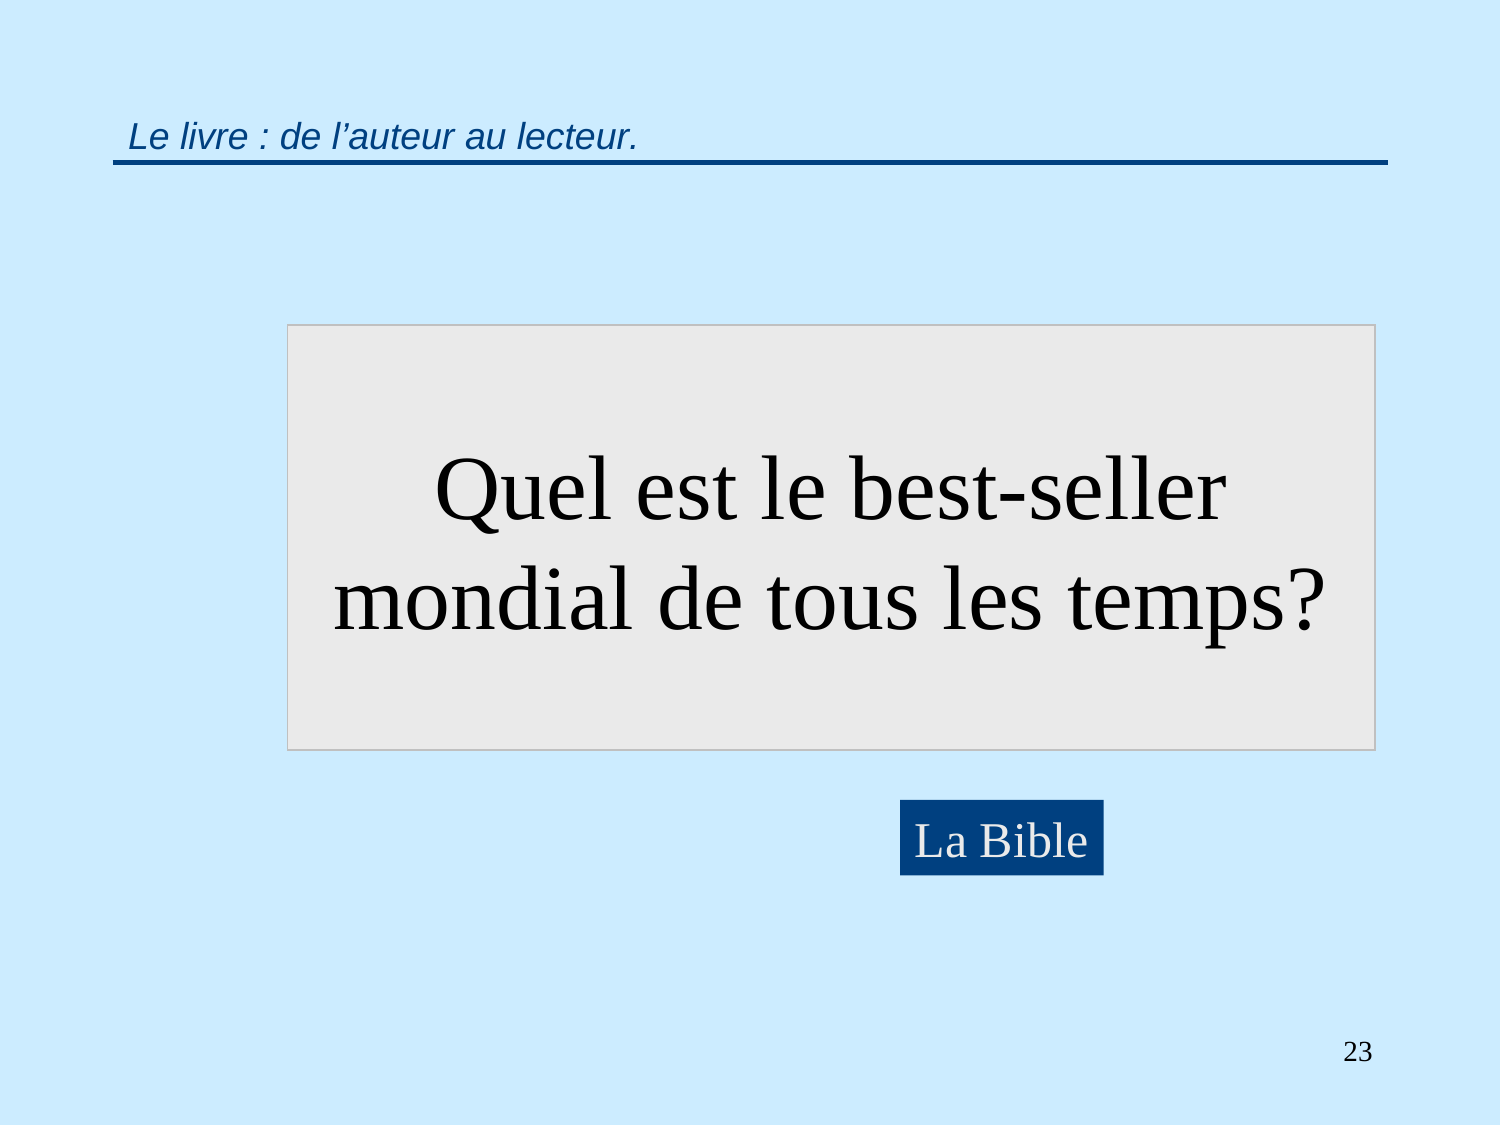

Le livre : de l’auteur au lecteur.
# Quel est le best-seller mondial de tous les temps?
La Bible
23